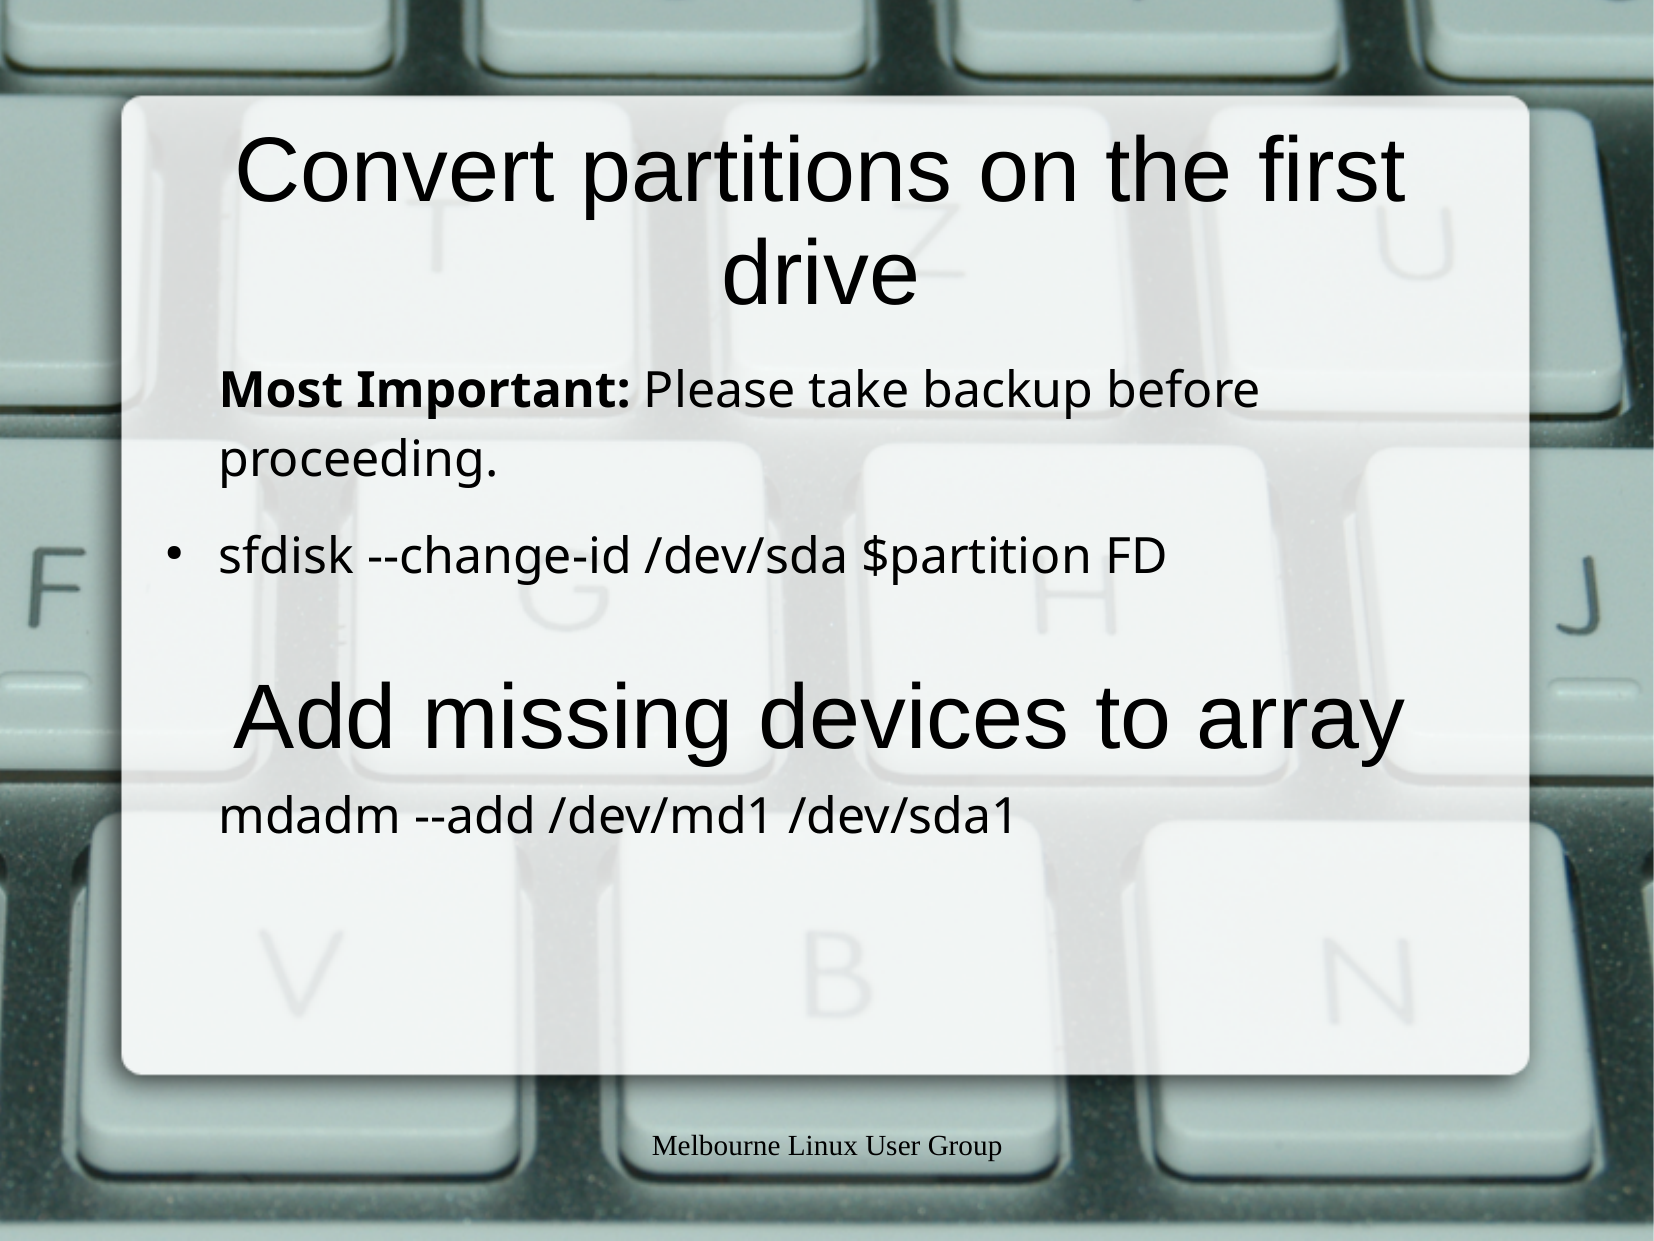

# Convert partitions on the first drive
Most Important: Please take backup before proceeding.
sfdisk --change-id /dev/sda $partition FD
Add missing devices to array
mdadm --add /dev/md1 /dev/sda1
Melbourne Linux User Group